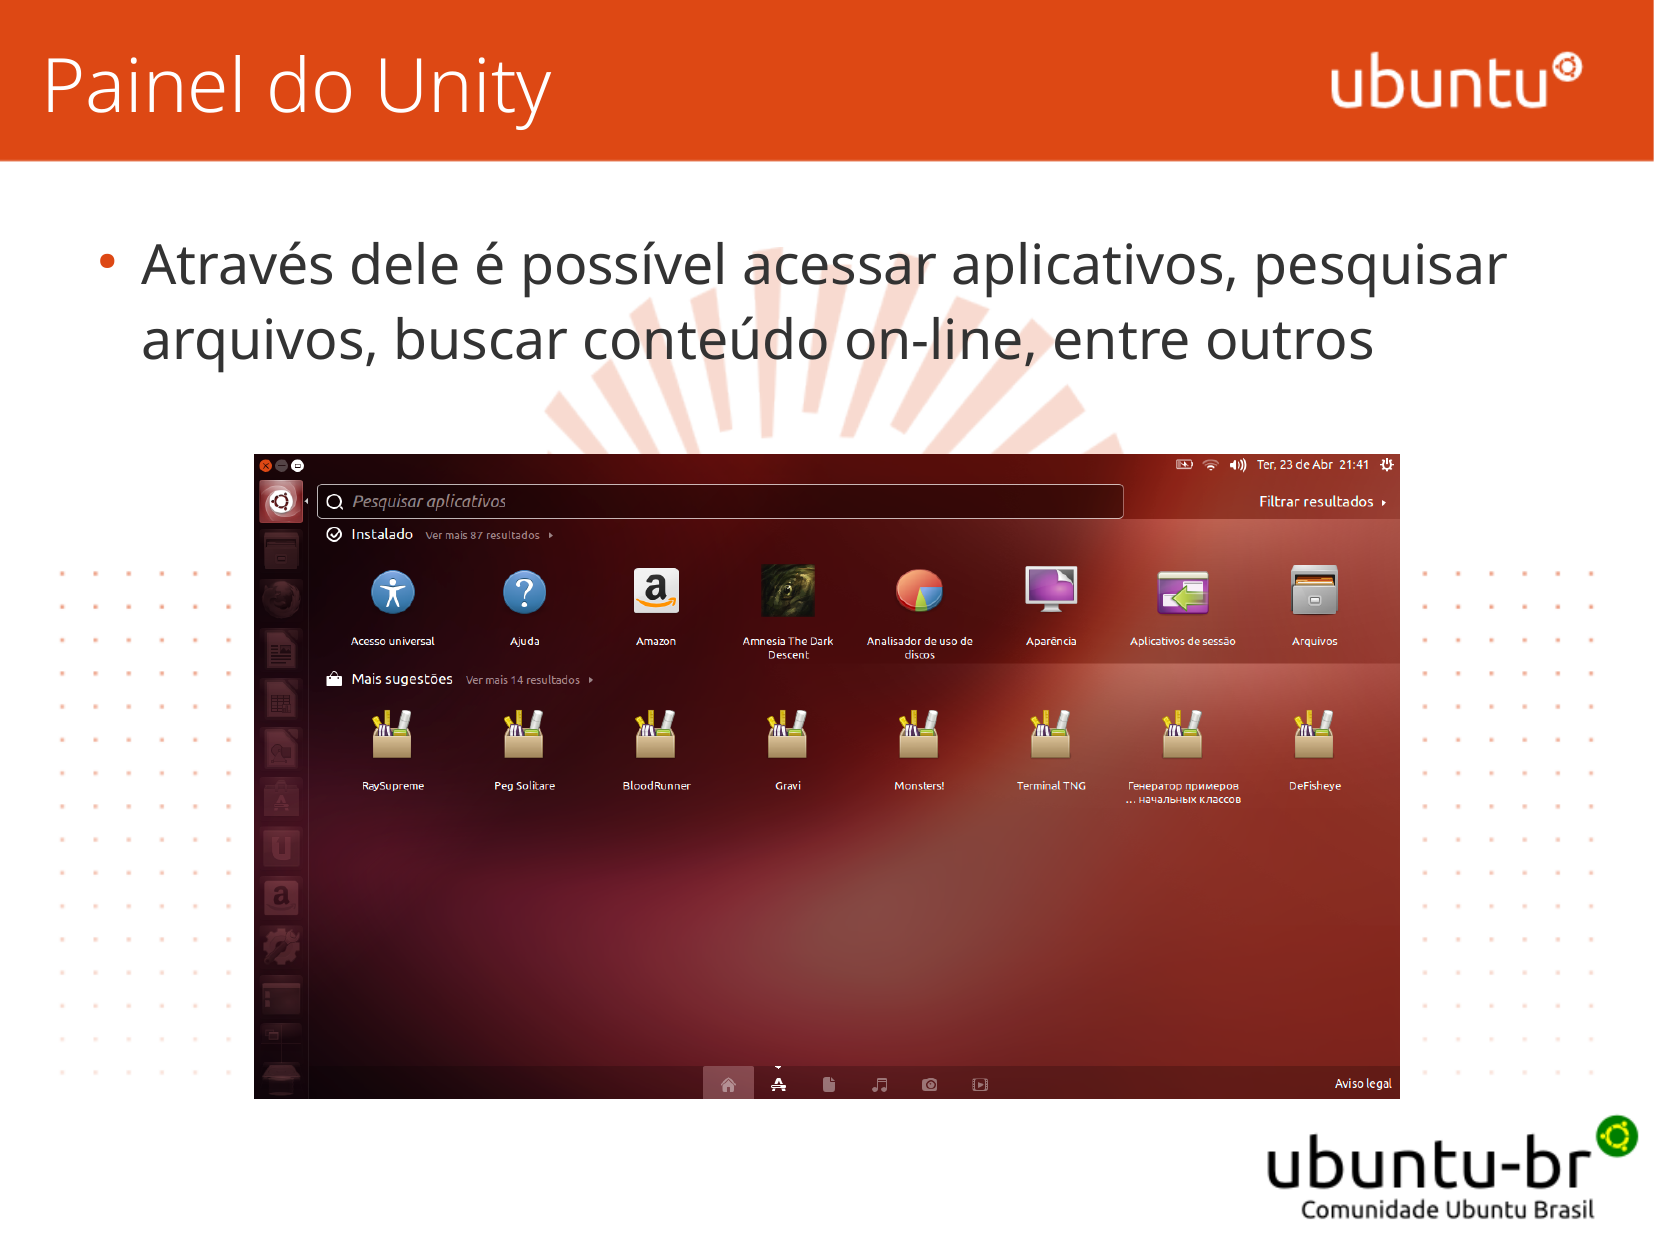

# Painel do Unity
Através dele é possível acessar aplicativos, pesquisar arquivos, buscar conteúdo on-line, entre outros